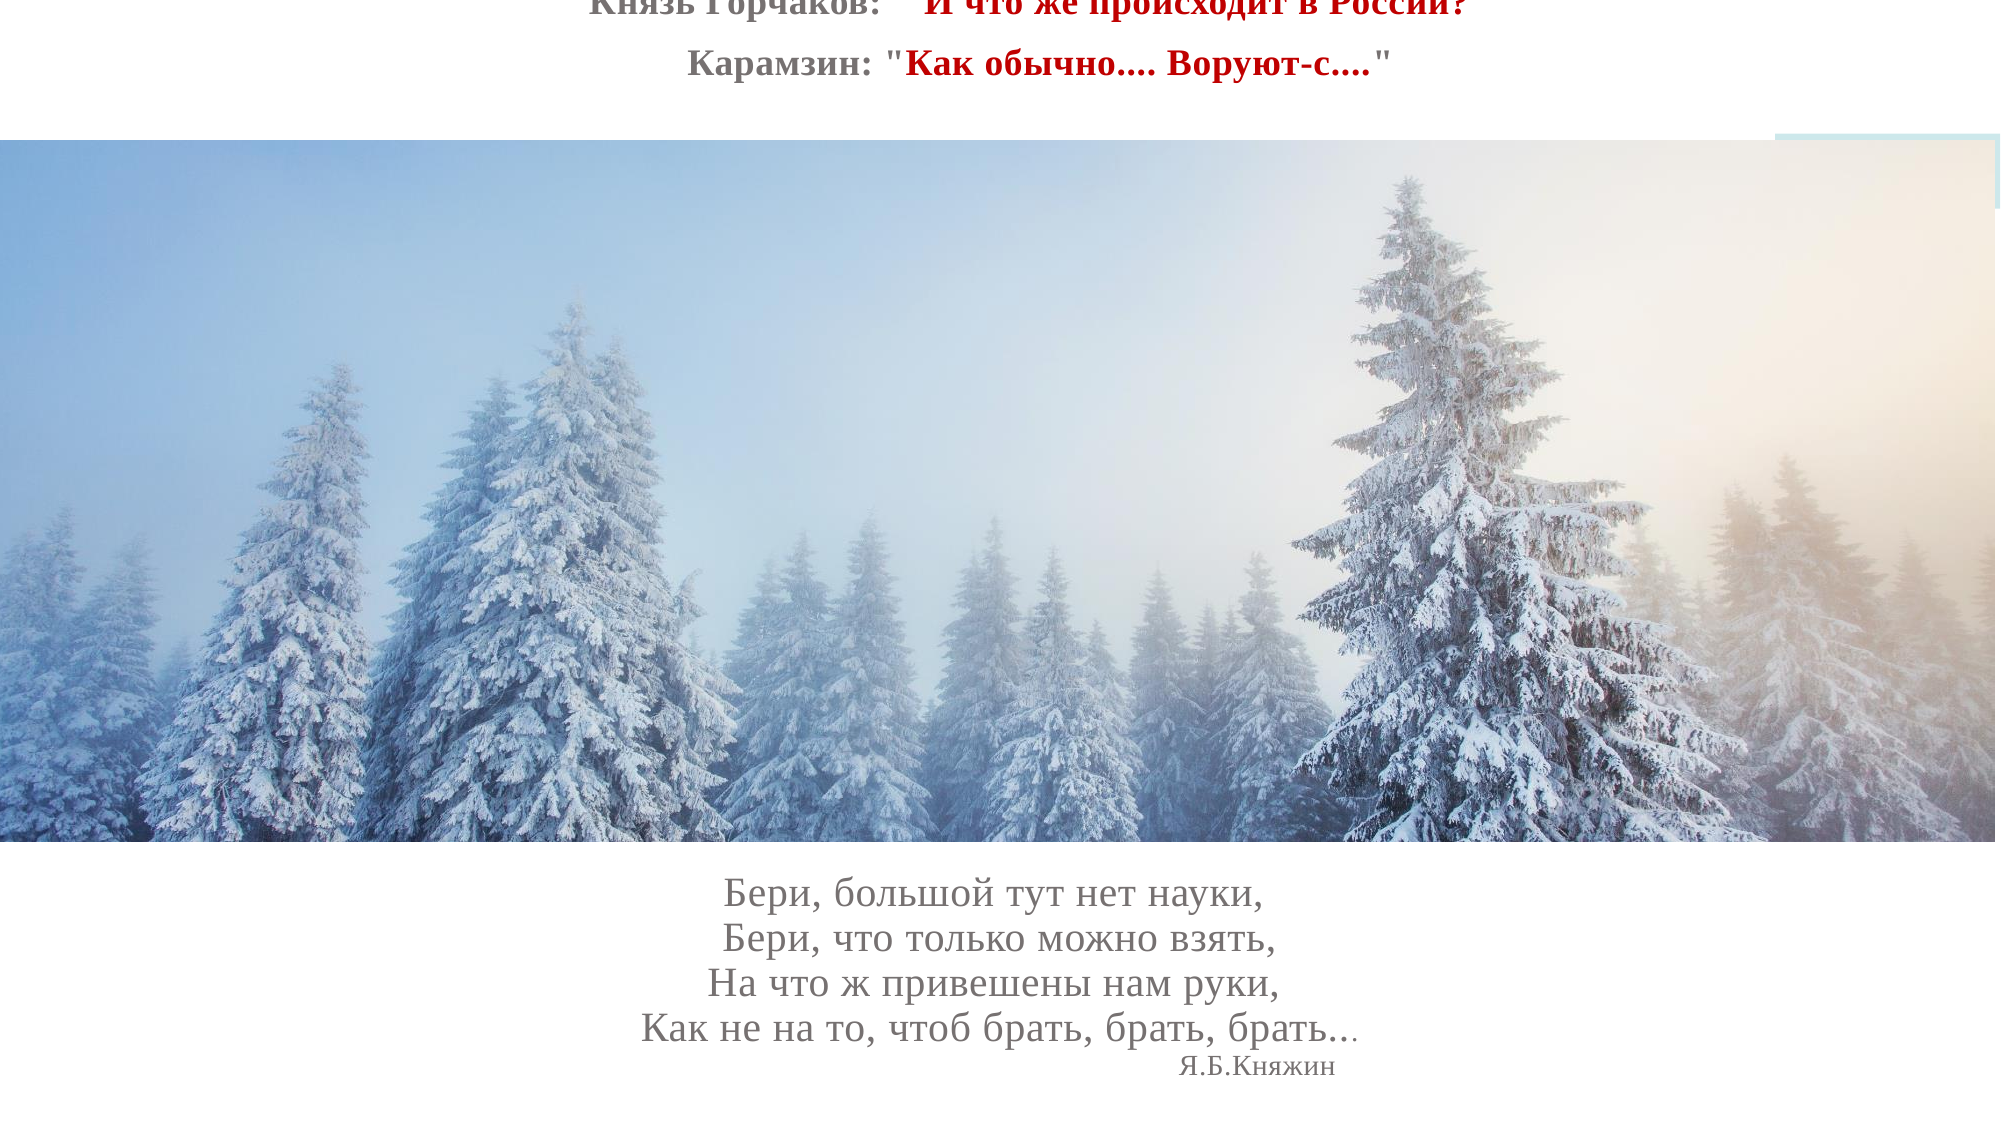

Князь Горчаков: " И что же происходит в России?"
Карамзин: "Как обычно.... Воруют-с...."
# Бери, большой тут нет науки,  Бери, что только можно взять, На что ж привешены нам руки, Как не на то, чтоб брать, брать, брать...                                                                                   Я.Б.Княжин